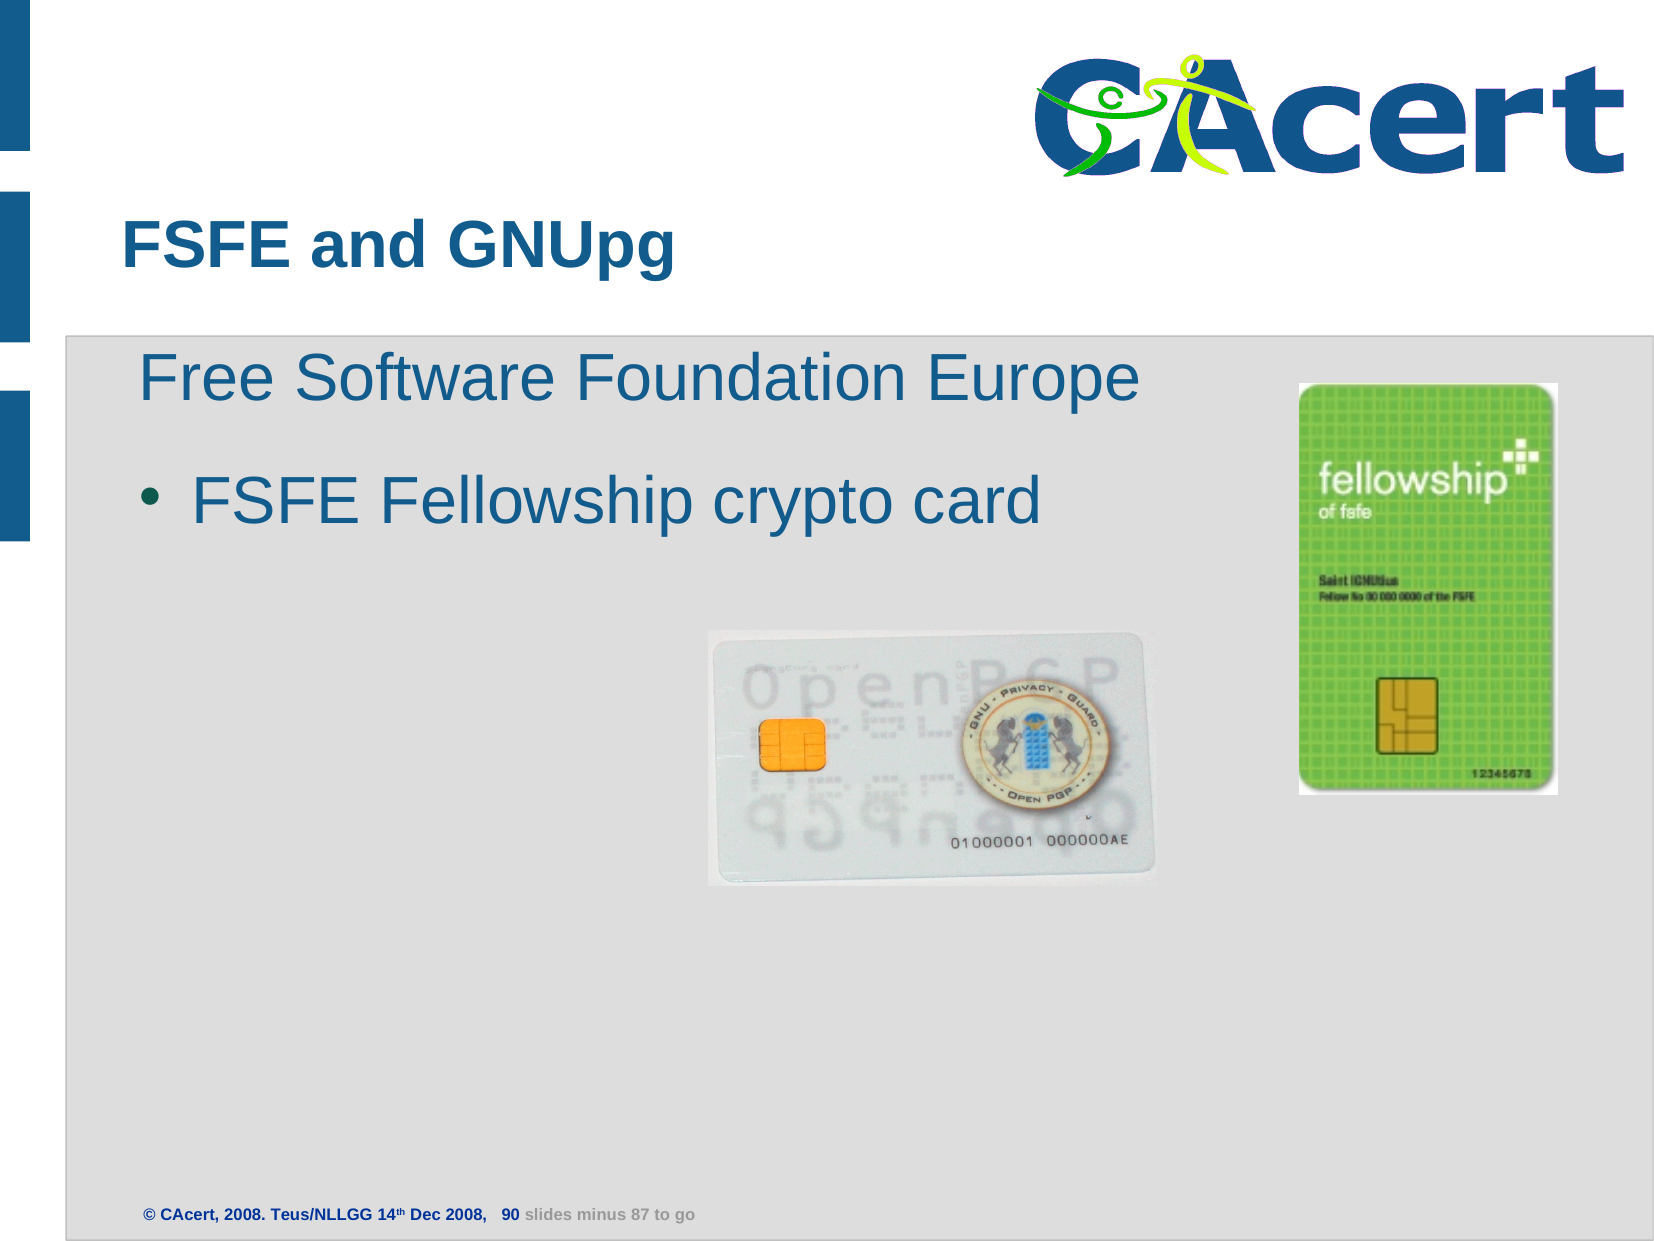

# FSFE and GNUpg
Free Software Foundation Europe
FSFE Fellowship crypto card